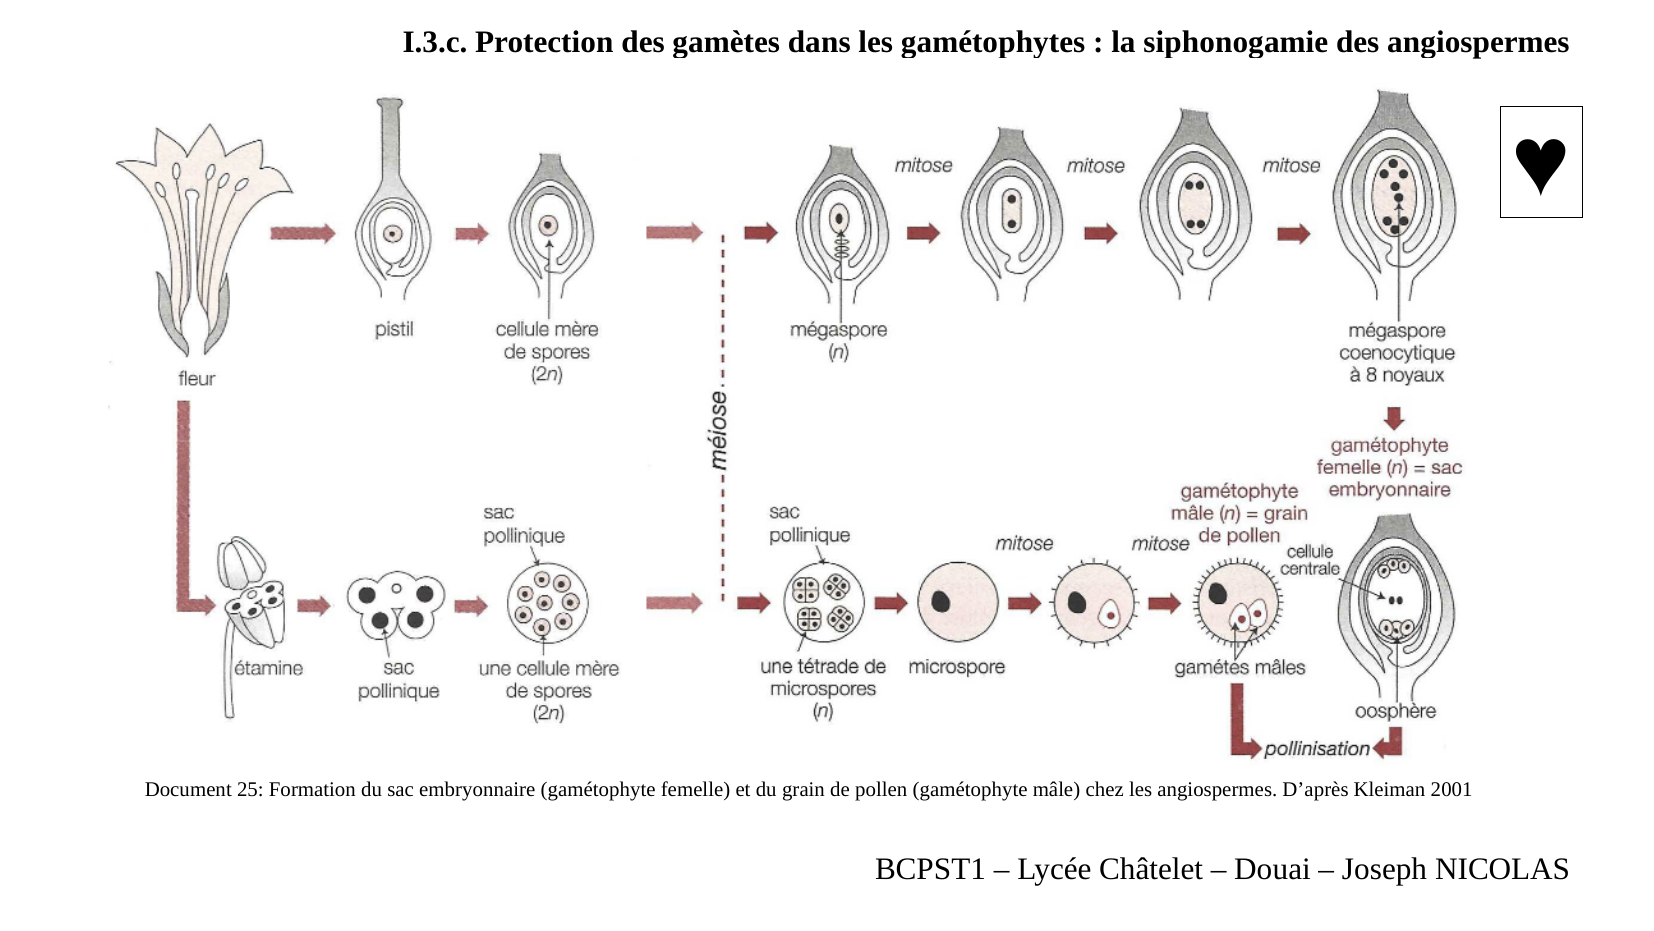

I.3.c. Protection des gamètes dans les gamétophytes : la siphonogamie des angiospermes
♥
Document 25: Formation du sac embryonnaire (gamétophyte femelle) et du grain de pollen (gamétophyte mâle) chez les angiospermes. D’après Kleiman 2001
BCPST1 – Lycée Châtelet – Douai – Joseph NICOLAS